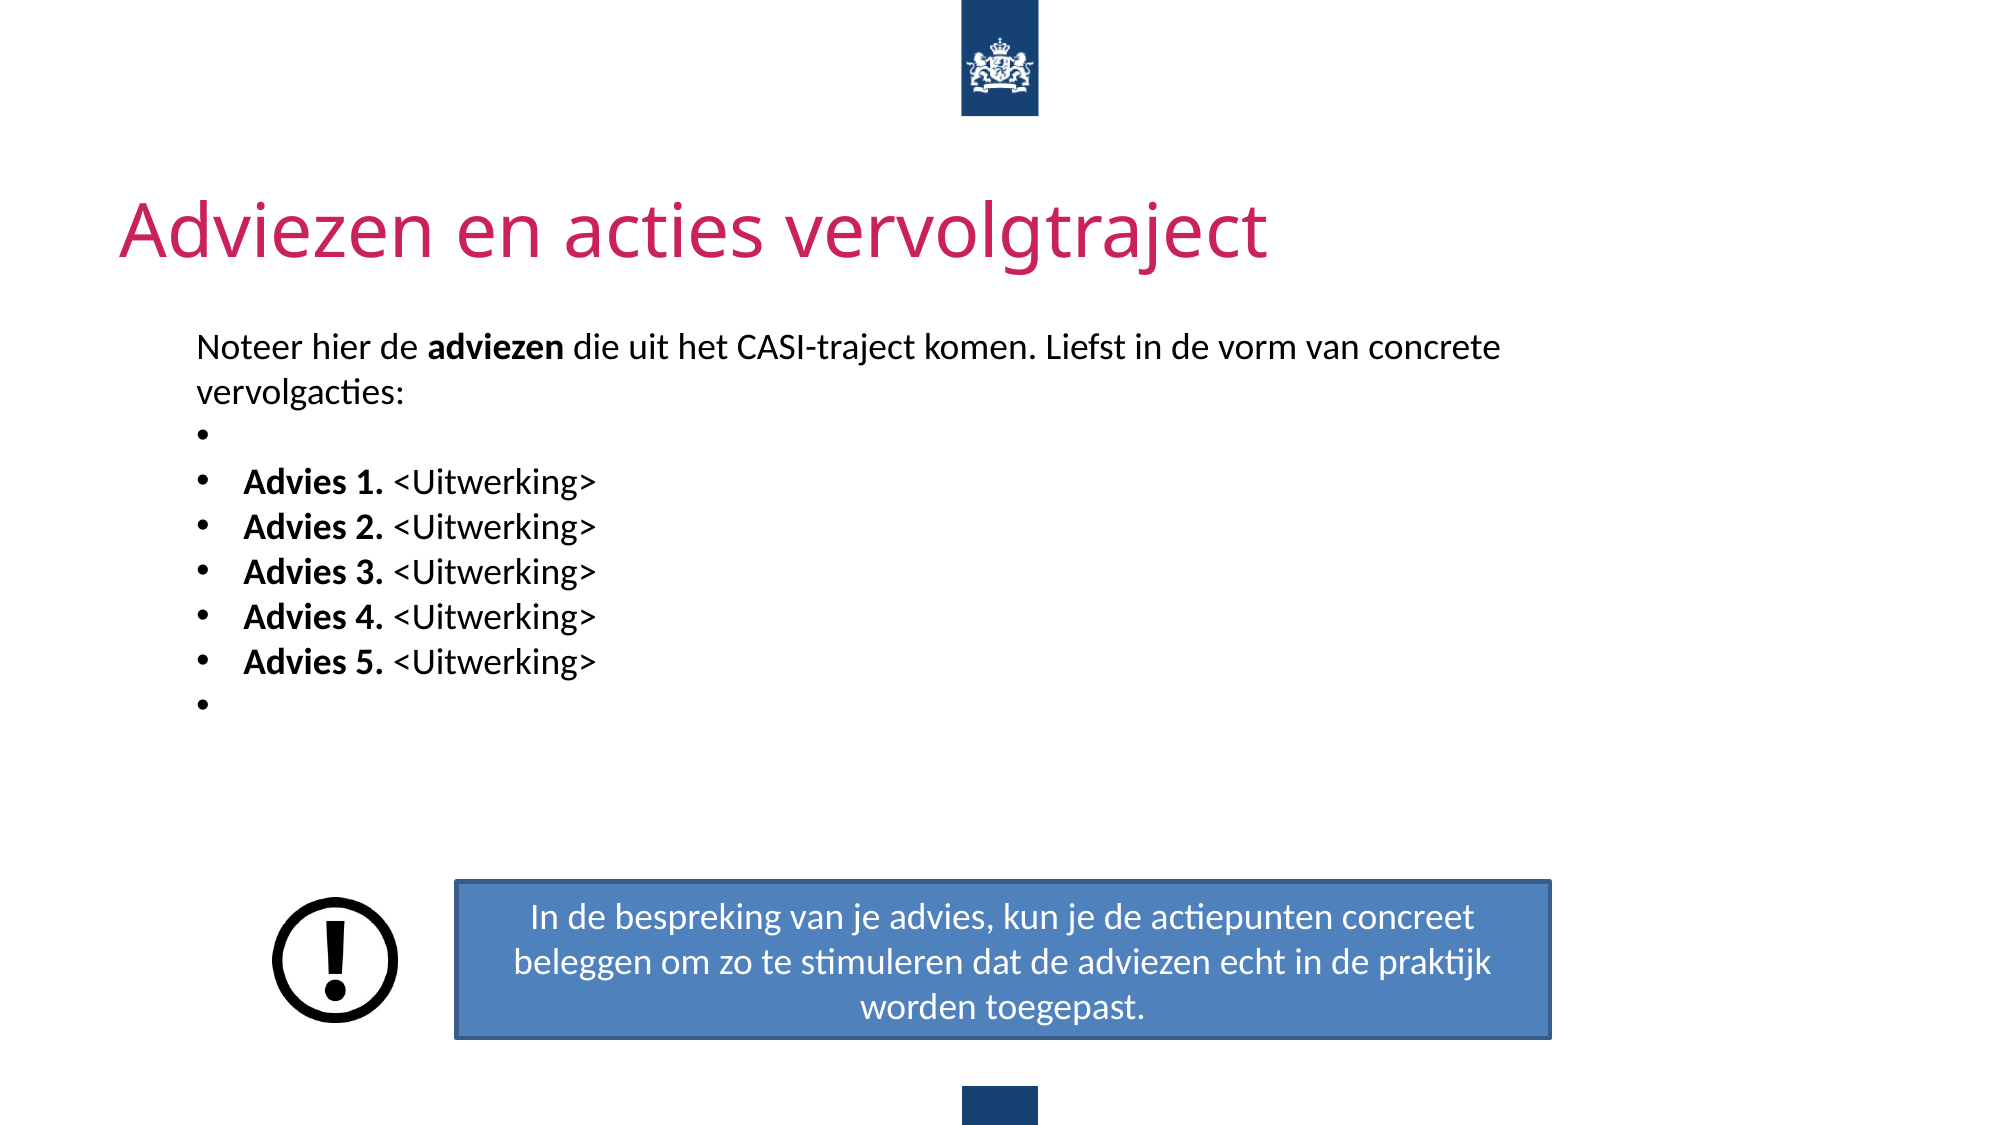

Adviezen en acties vervolgtraject
Noteer hier de adviezen die uit het CASI-traject komen. Liefst in de vorm van concrete vervolgacties:
Advies 1. <Uitwerking>
Advies 2. <Uitwerking>
Advies 3. <Uitwerking>
Advies 4. <Uitwerking>
Advies 5. <Uitwerking>
In de bespreking van je advies, kun je de actiepunten concreet beleggen om zo te stimuleren dat de adviezen echt in de praktijk worden toegepast.